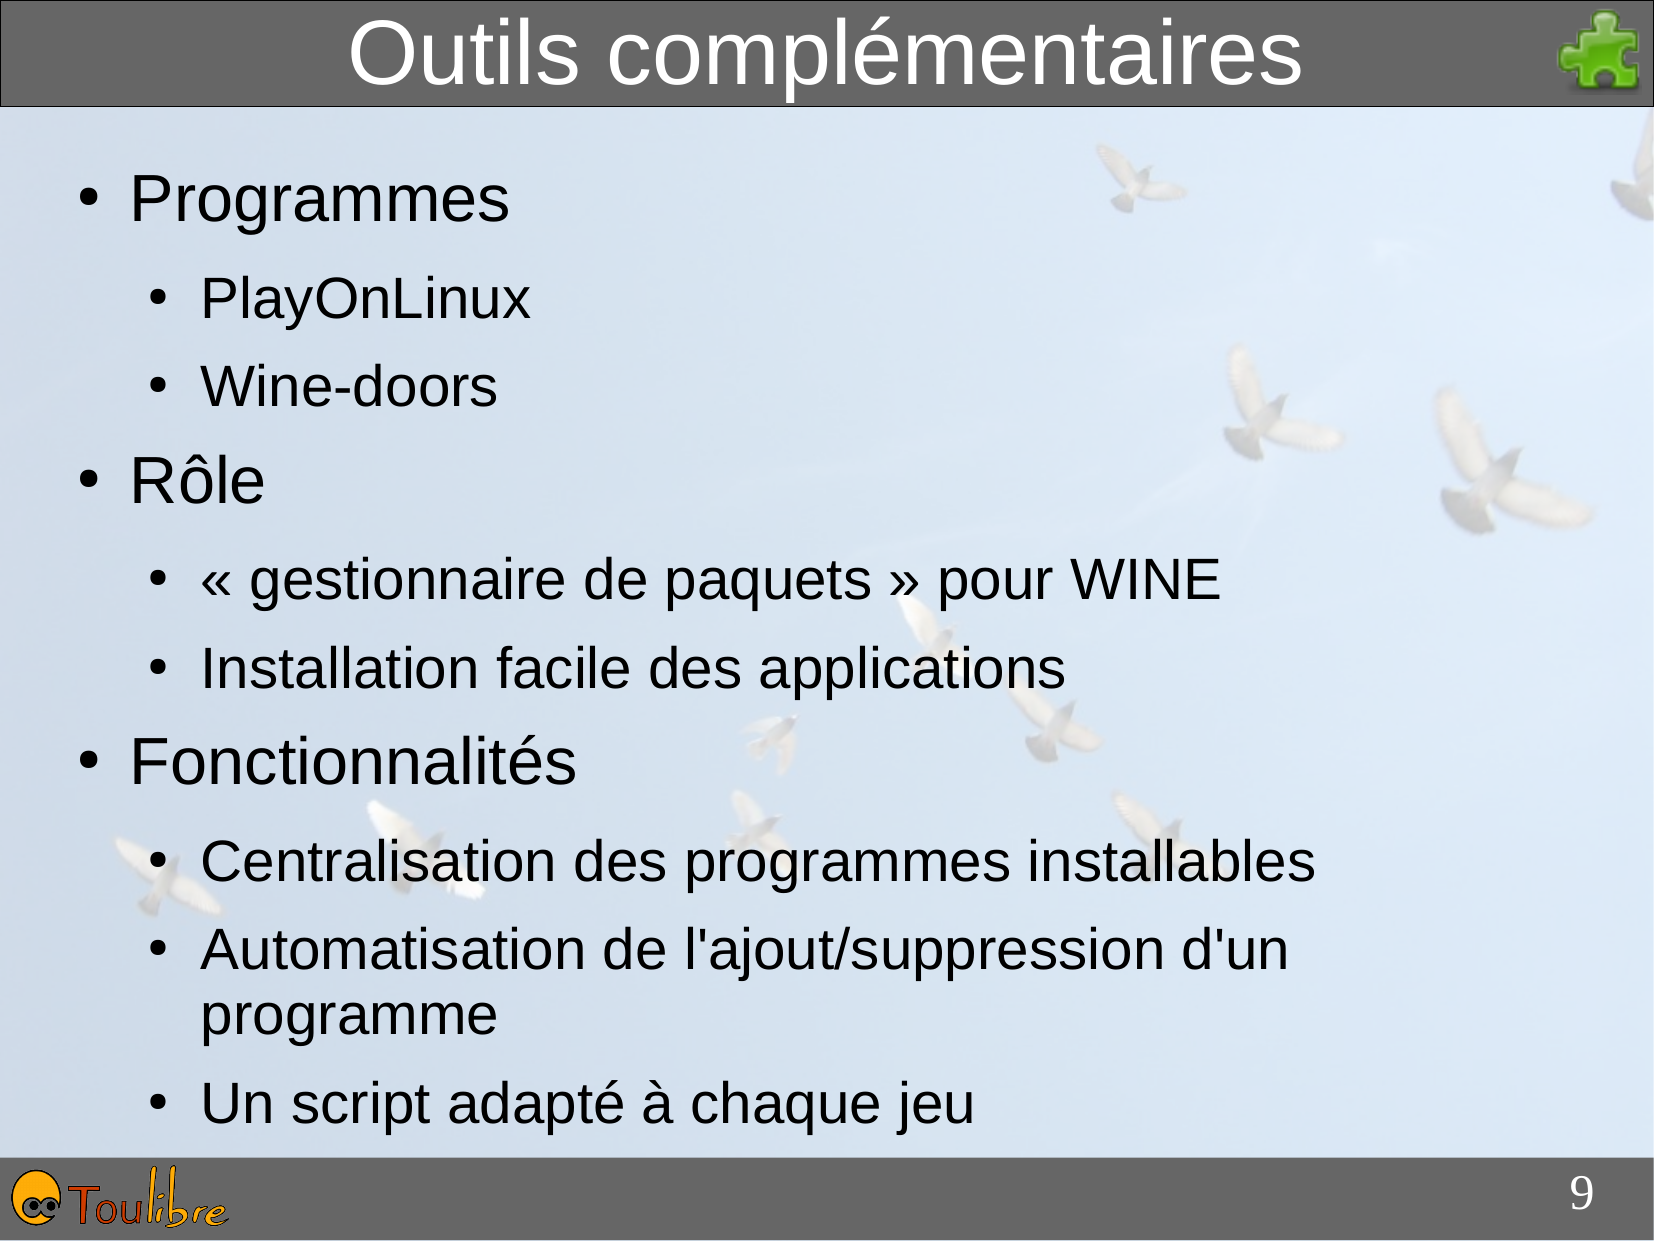

# Outils complémentaires
Programmes
PlayOnLinux
Wine-doors
Rôle
« gestionnaire de paquets » pour WINE
Installation facile des applications
Fonctionnalités
Centralisation des programmes installables
Automatisation de l'ajout/suppression d'un programme
Un script adapté à chaque jeu
9